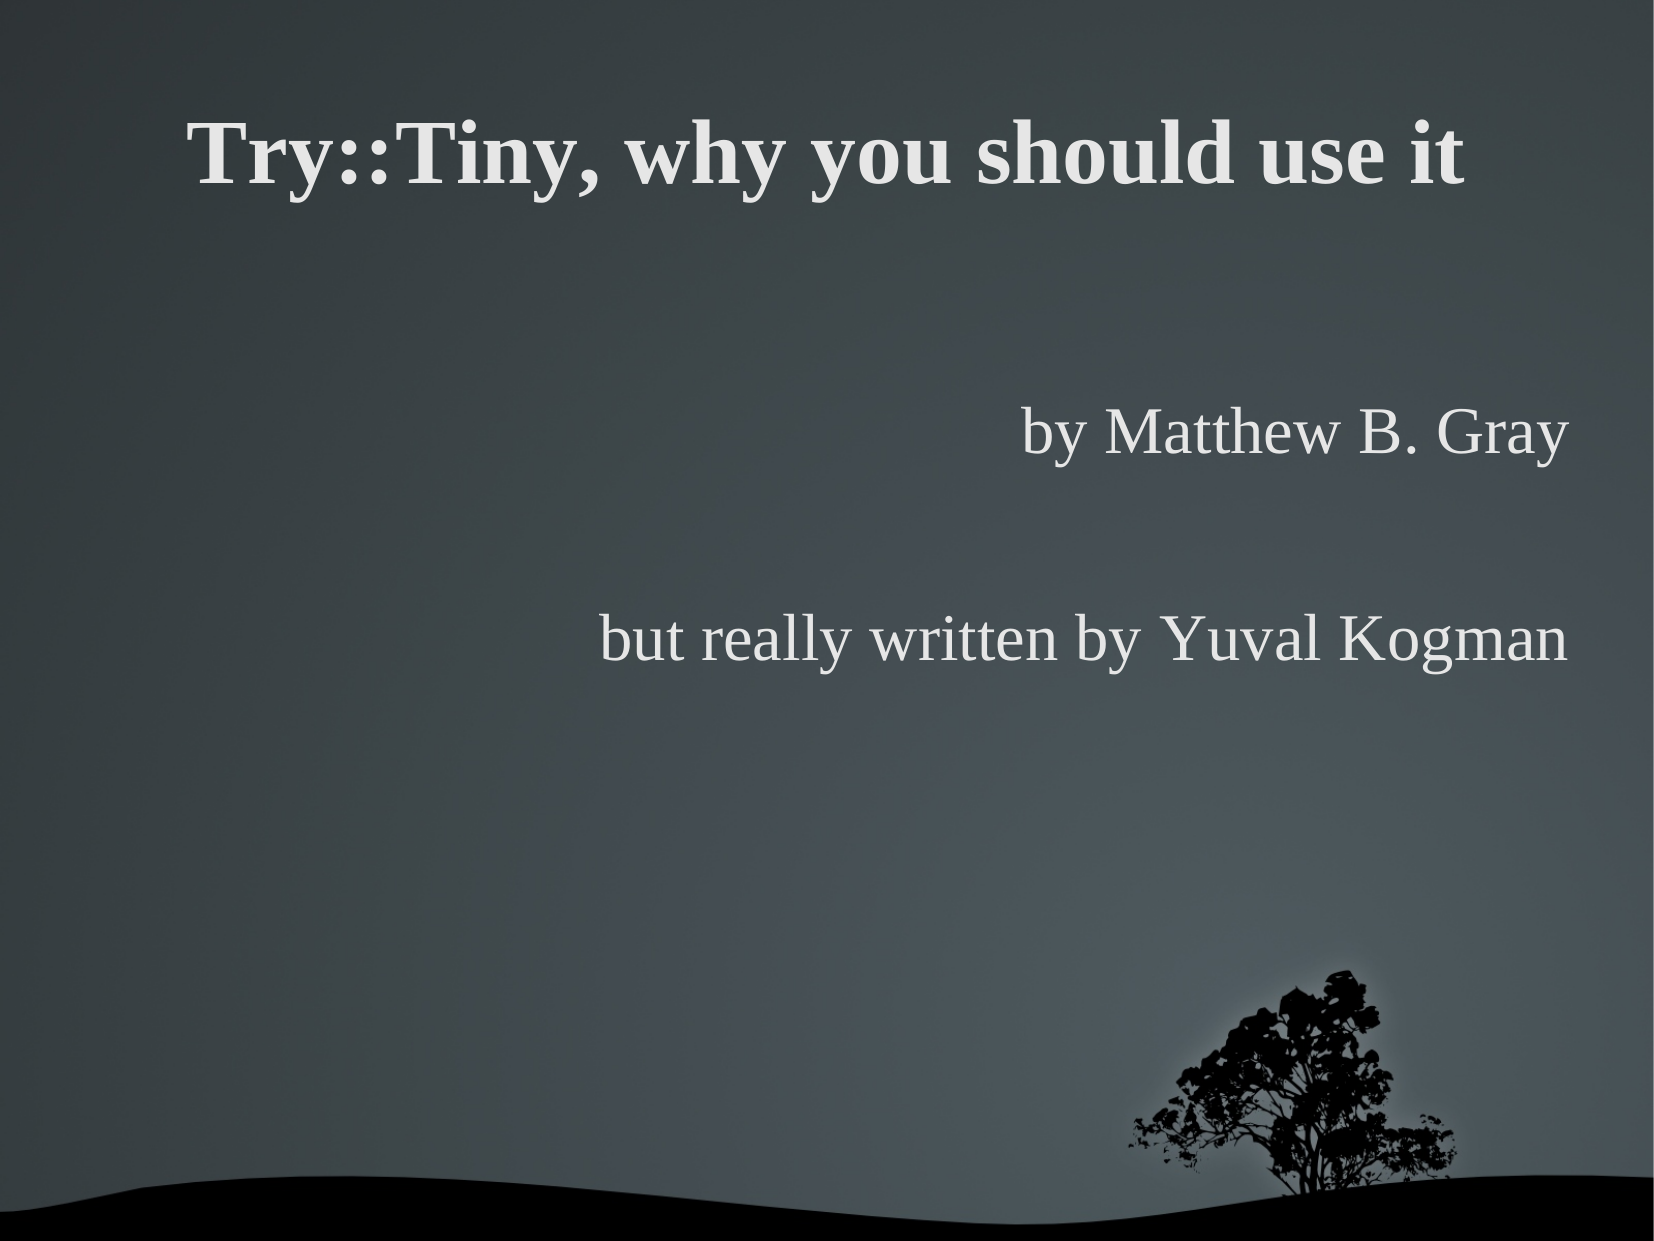

# Try::Tiny, why you should use it
by Matthew B. Gray
but really written by Yuval Kogman